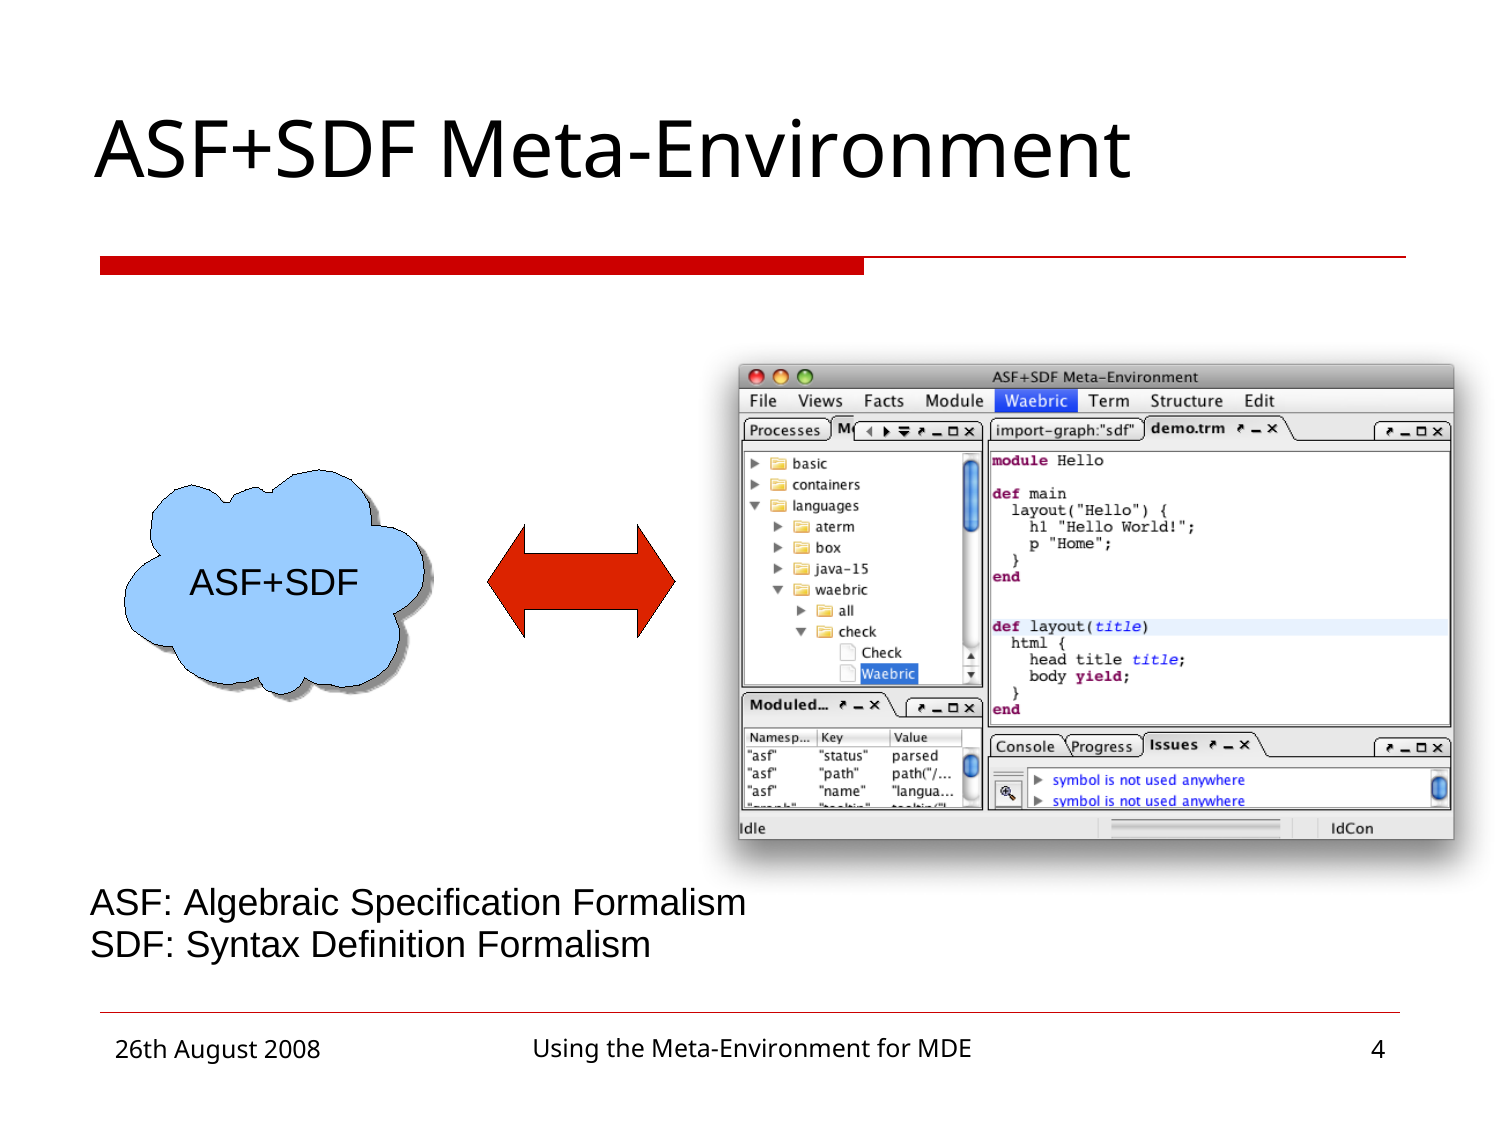

# ASF+SDF Meta-Environment
ASF+SDF
ASF: Algebraic Specification Formalism
SDF: Syntax Definition Formalism
Using the Meta-Environment for MDE
26th August 2008
4